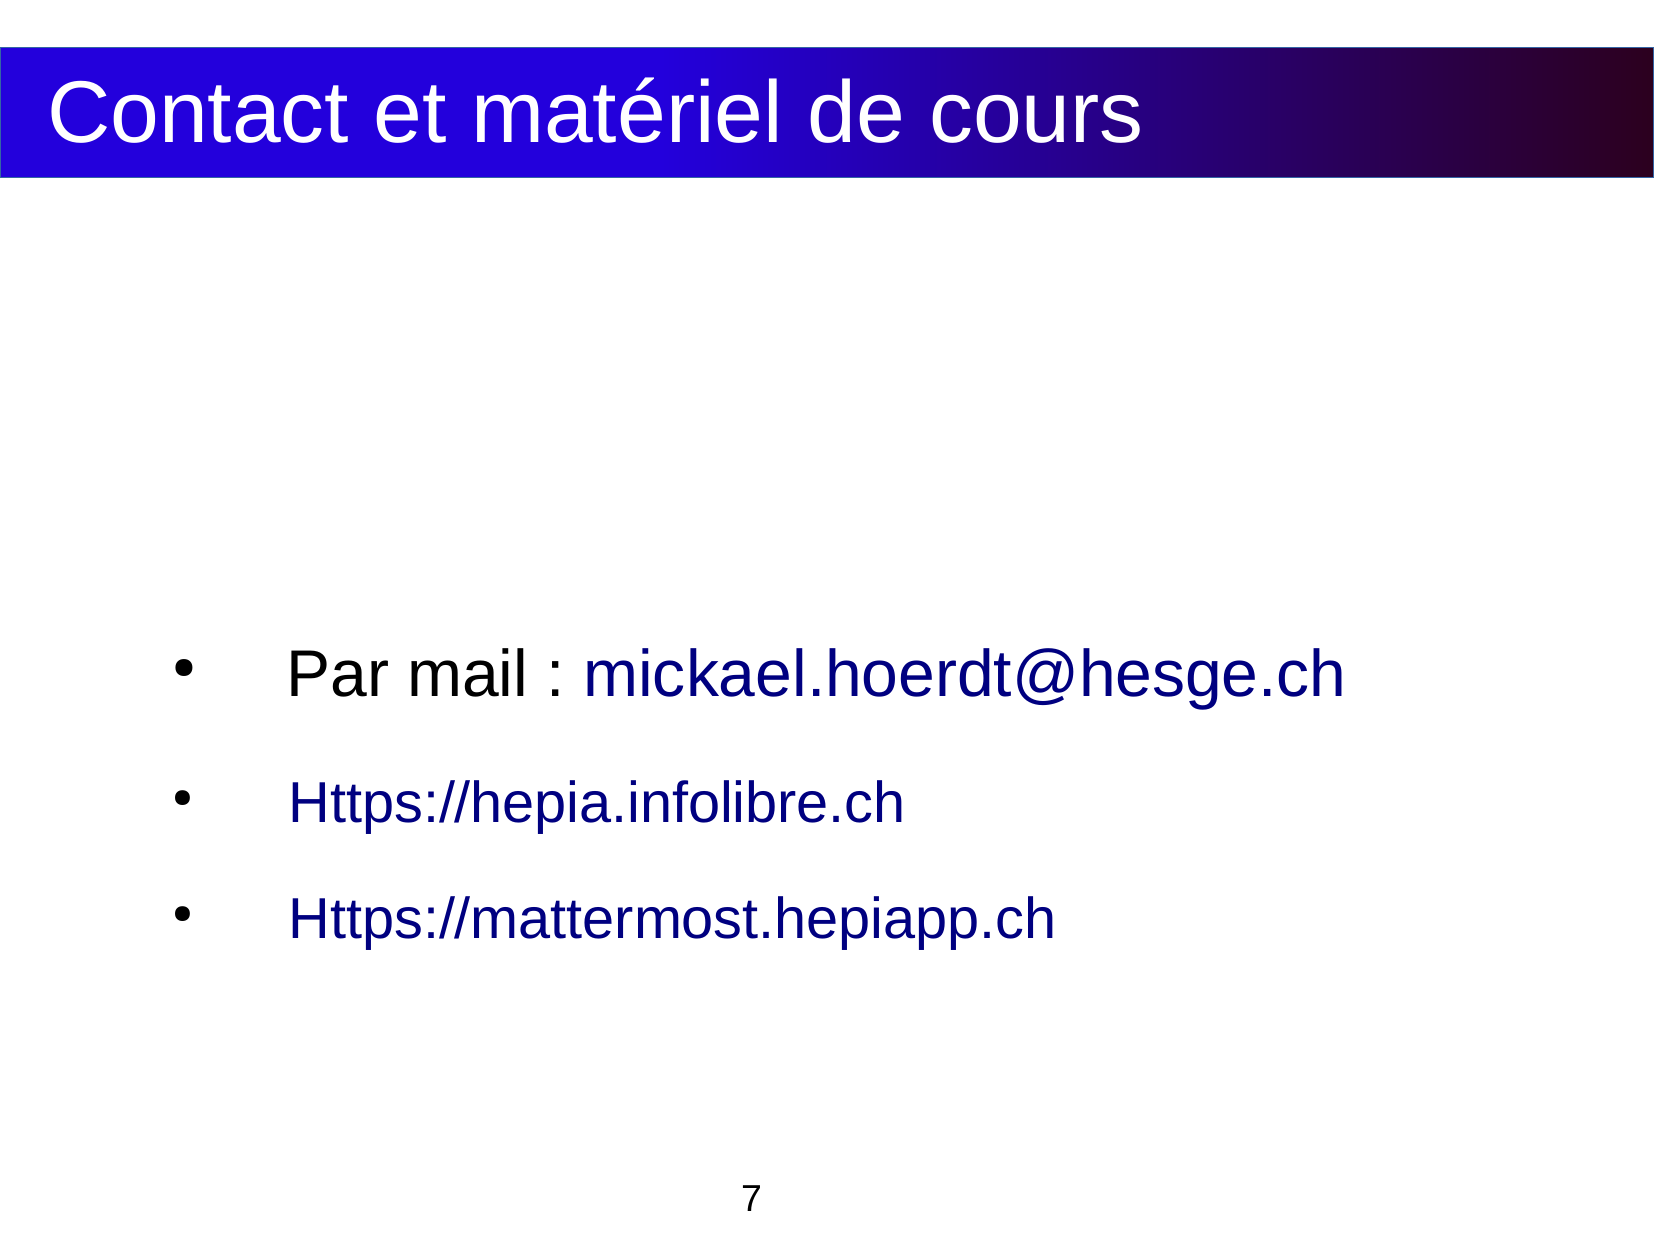

Contact et matériel de cours
 Par mail : mickael.hoerdt@hesge.ch
 Https://hepia.infolibre.ch
 Https://mattermost.hepiapp.ch
# Contact et matériels de cours